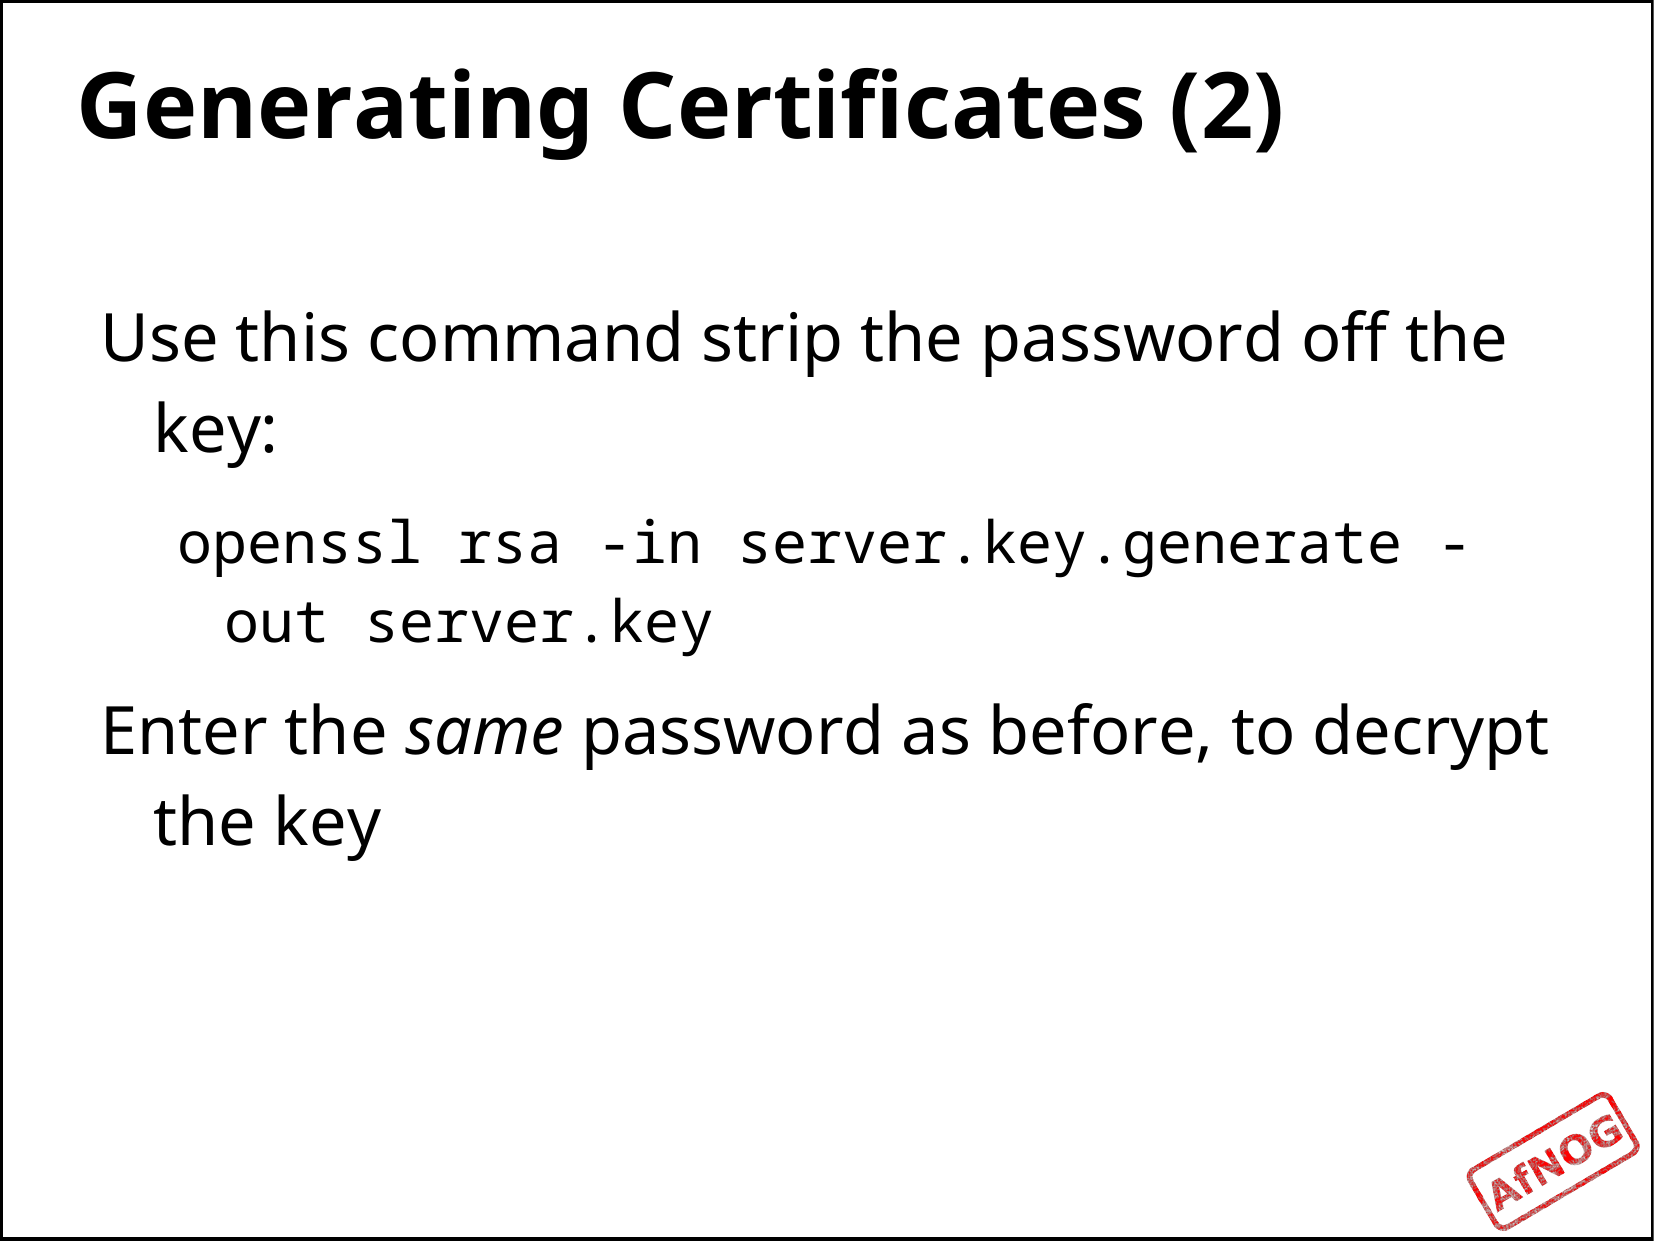

# Generating Certificates (2)
Use this command strip the password off the key:
openssl rsa -in server.key.generate -out server.key
Enter the same password as before, to decrypt the key